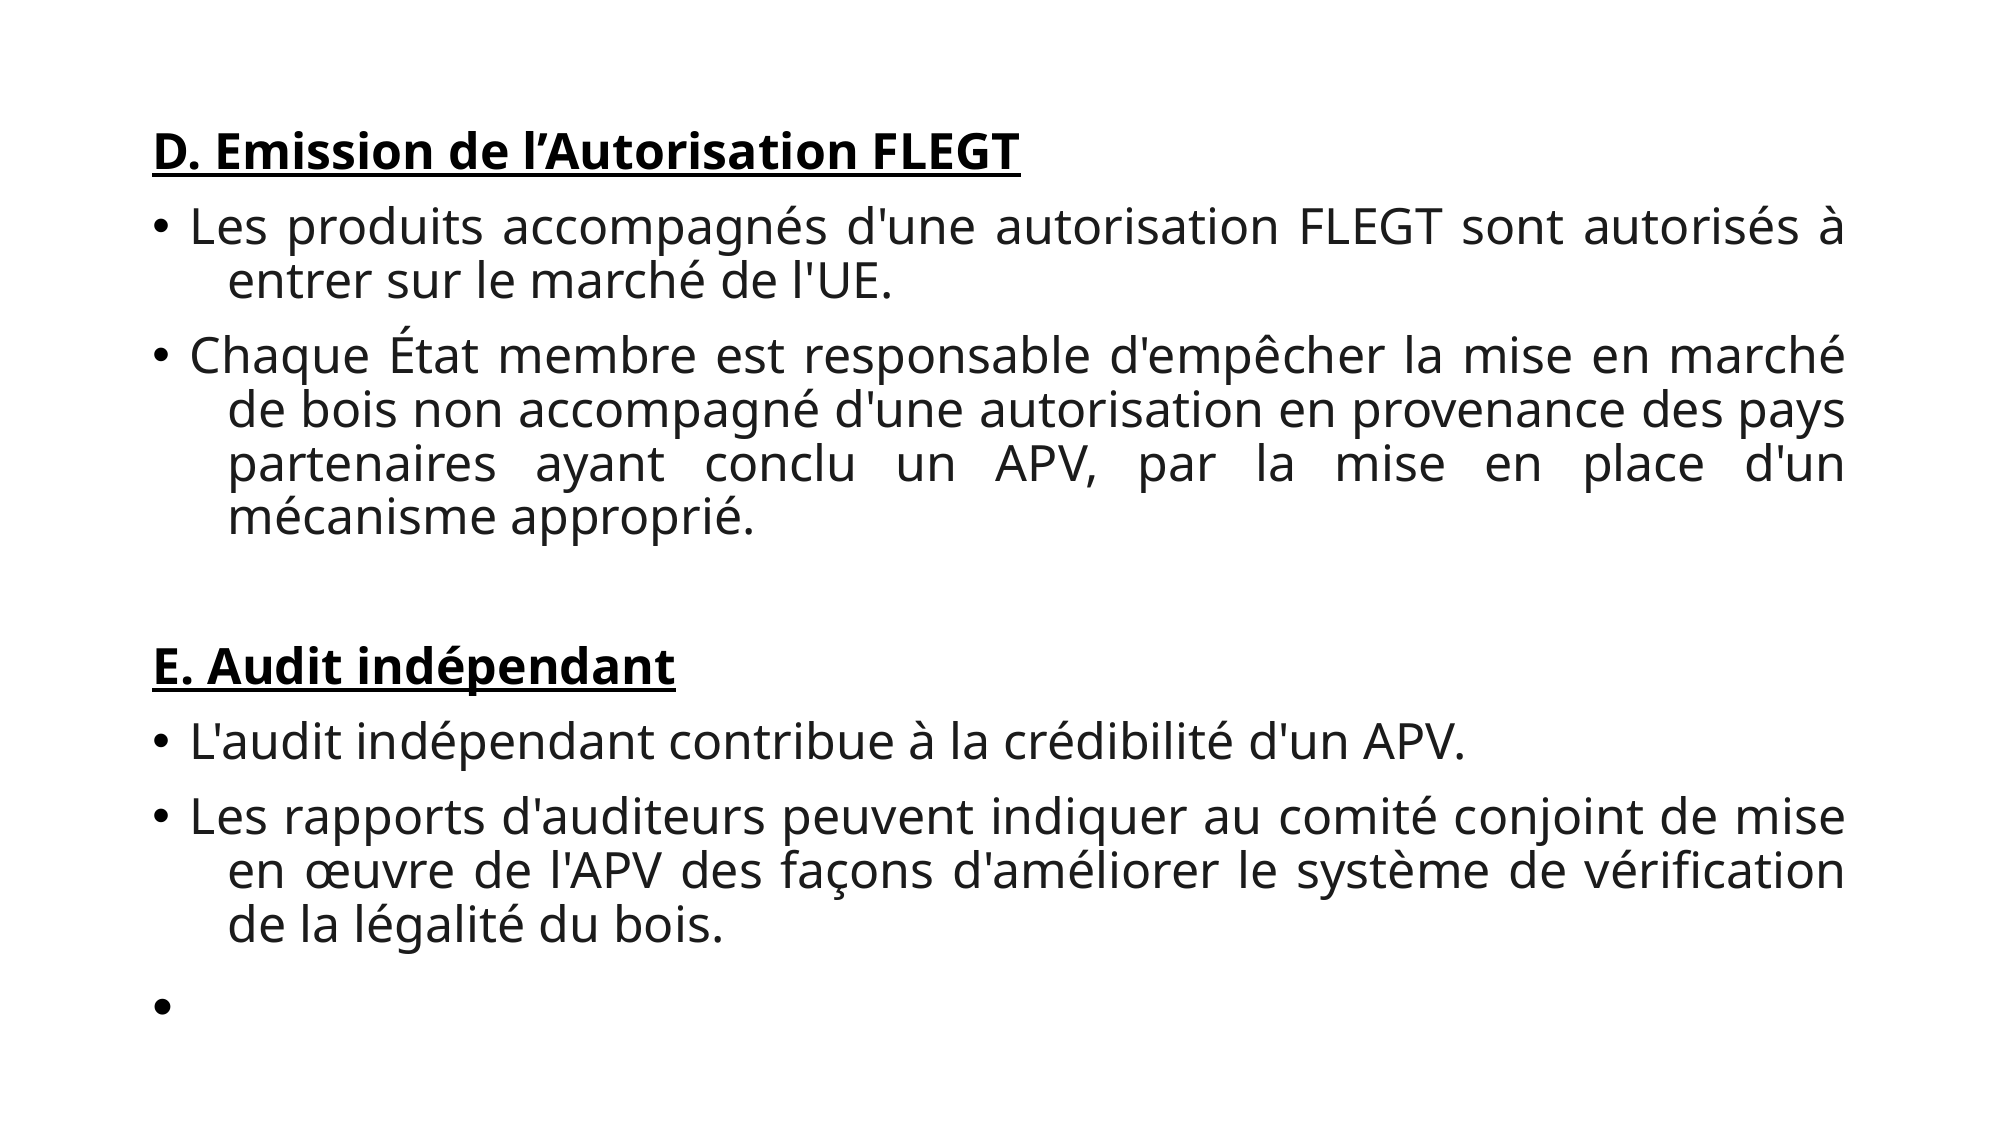

# D. Emission de l’Autorisation FLEGT
Les produits accompagnés d'une autorisation FLEGT sont autorisés à entrer sur le marché de l'UE.
Chaque État membre est responsable d'empêcher la mise en marché de bois non accompagné d'une autorisation en provenance des pays partenaires ayant conclu un APV, par la mise en place d'un mécanisme approprié.
E. Audit indépendant
L'audit indépendant contribue à la crédibilité d'un APV.
Les rapports d'auditeurs peuvent indiquer au comité conjoint de mise en œuvre de l'APV des façons d'améliorer le système de vérification de la légalité du bois.